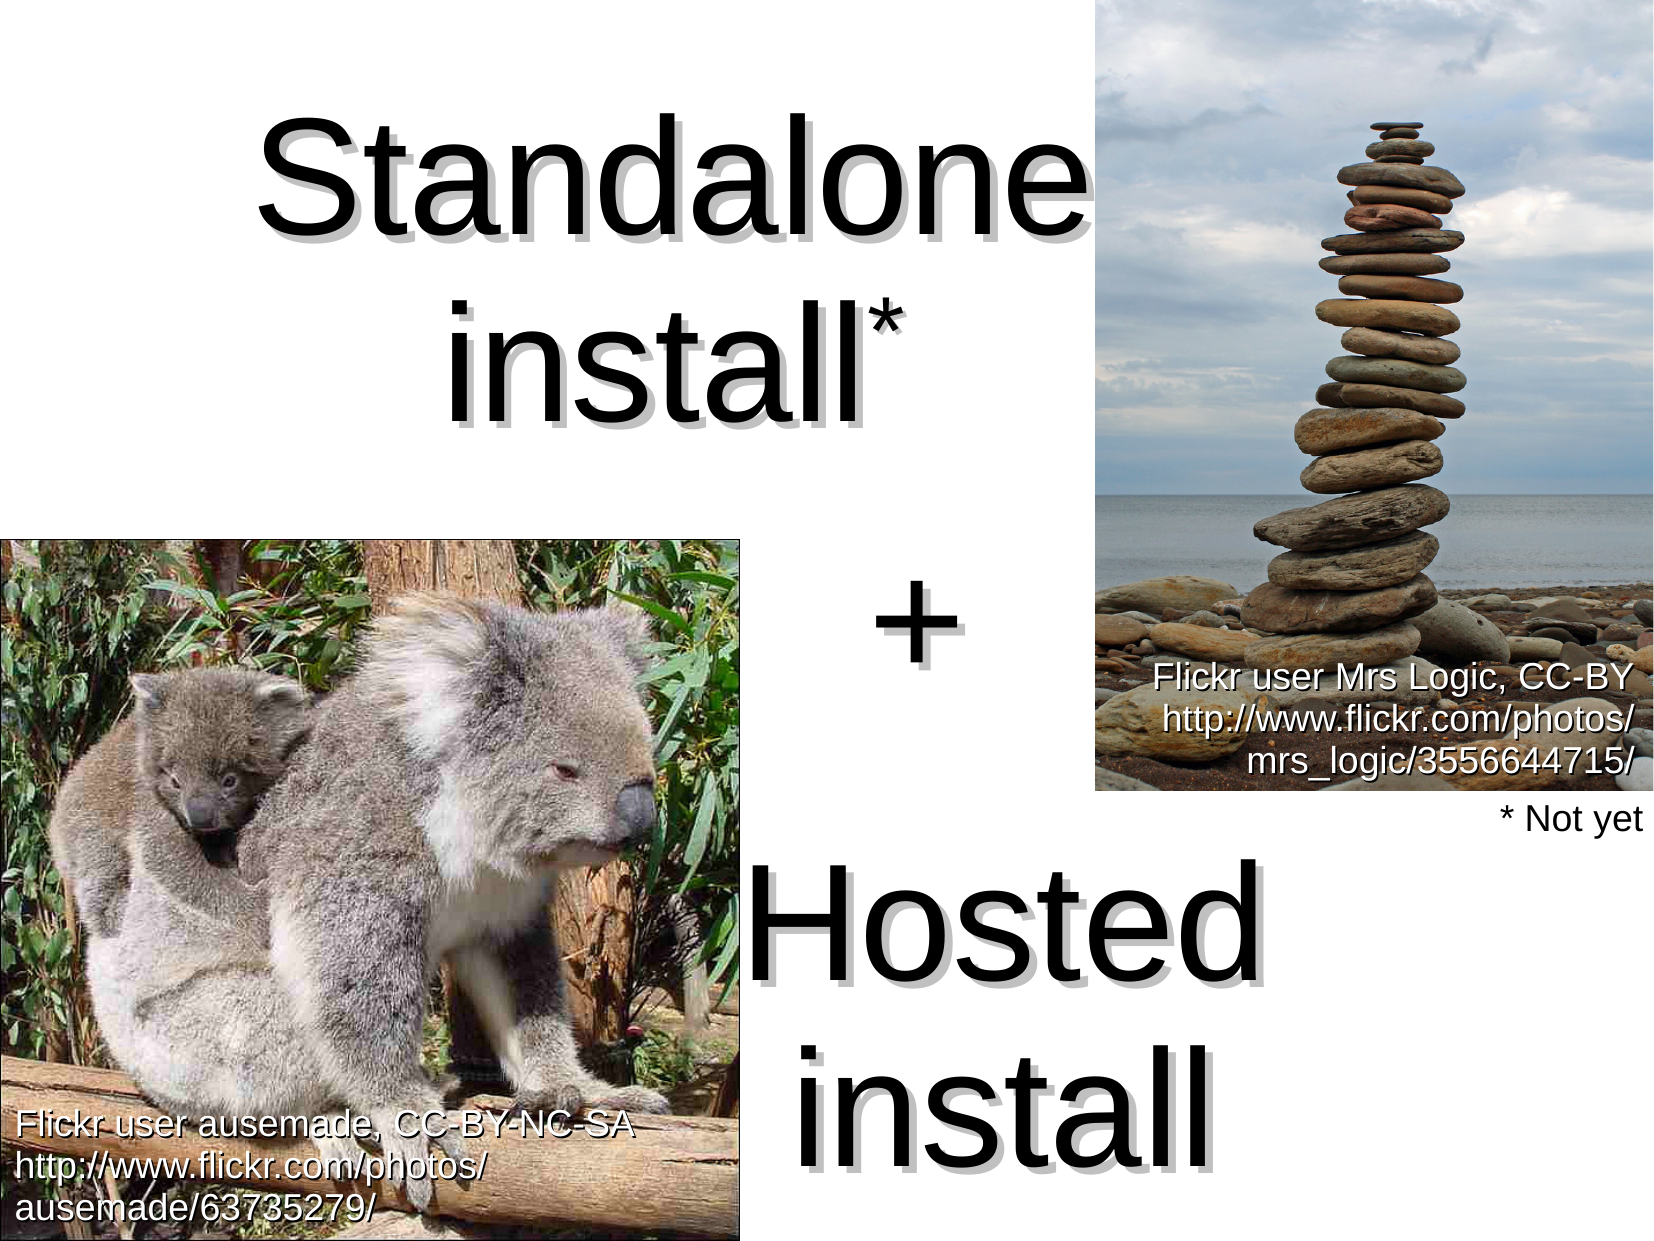

# Standalone install*
+
Flickr user Mrs Logic, CC-BY
http://www.flickr.com/photos/
mrs_logic/3556644715/
Hosted install
* Not yet
Flickr user ausemade, CC-BY-NC-SA
http://www.flickr.com/photos/
ausemade/63735279/